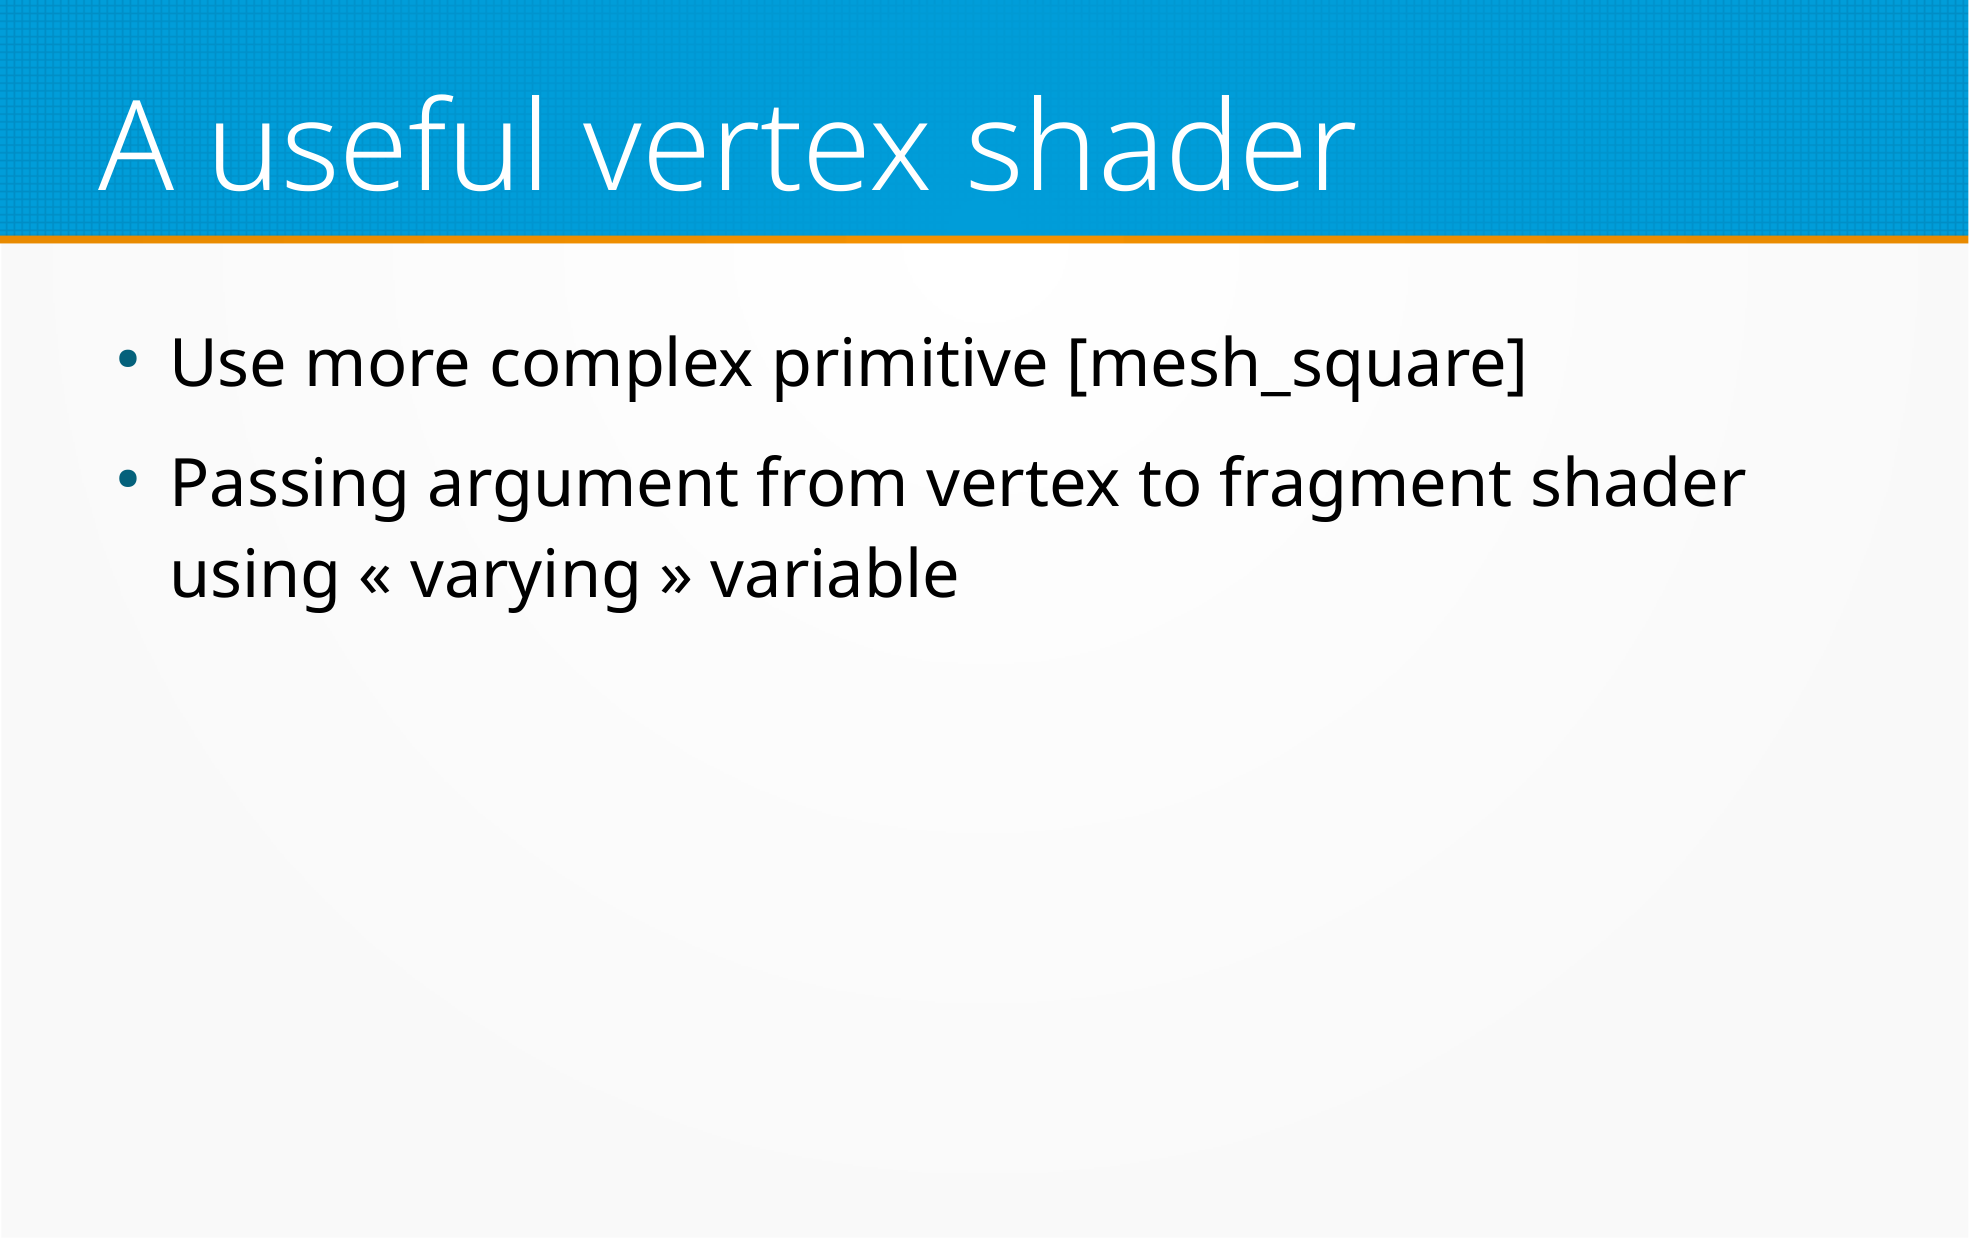

# A useful vertex shader
Use more complex primitive [mesh_square]
Passing argument from vertex to fragment shader using « varying » variable